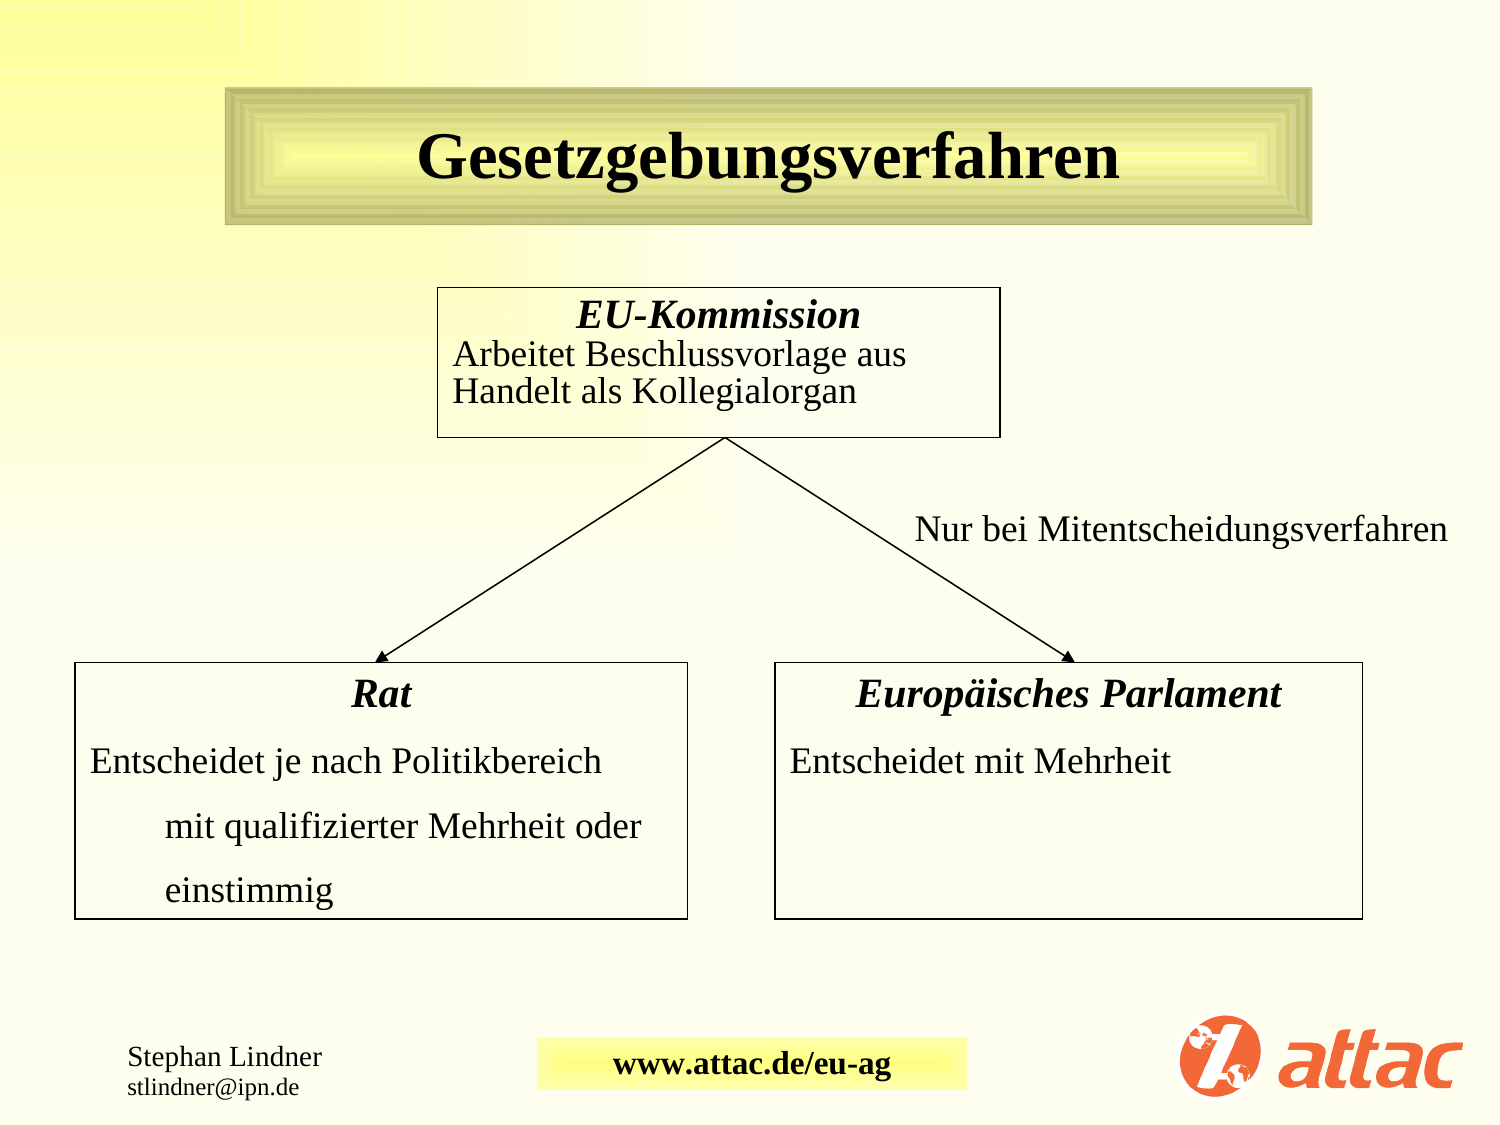

# Gesetzgebungsverfahren
EU-Kommission
Arbeitet Beschlussvorlage aus
Handelt als Kollegialorgan
Nur bei Mitentscheidungsverfahren
Rat
Entscheidet je nach Politikbereich
mit qualifizierter Mehrheit oder
einstimmig
Europäisches Parlament
Entscheidet mit Mehrheit
Stephan Lindner
stlindner@ipn.de
www.attac.de/eu-ag